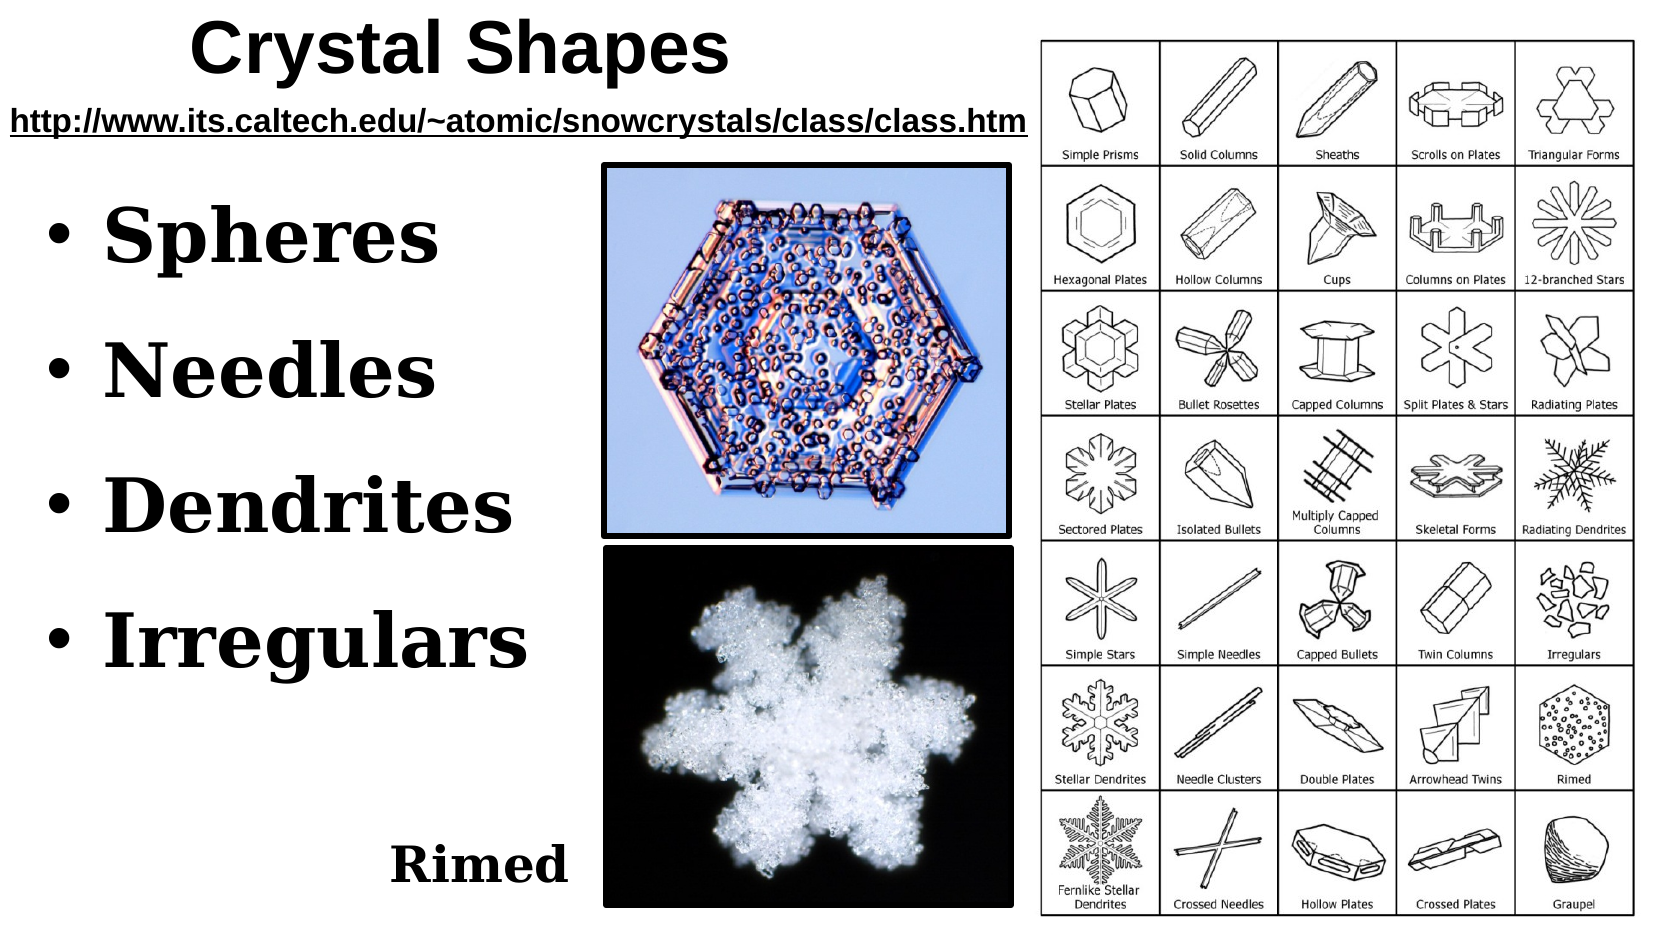

Crystal Shapes
http://www.its.caltech.edu/~atomic/snowcrystals/class/class.htm
Spheres
Needles
Dendrites
Irregulars
Rimed